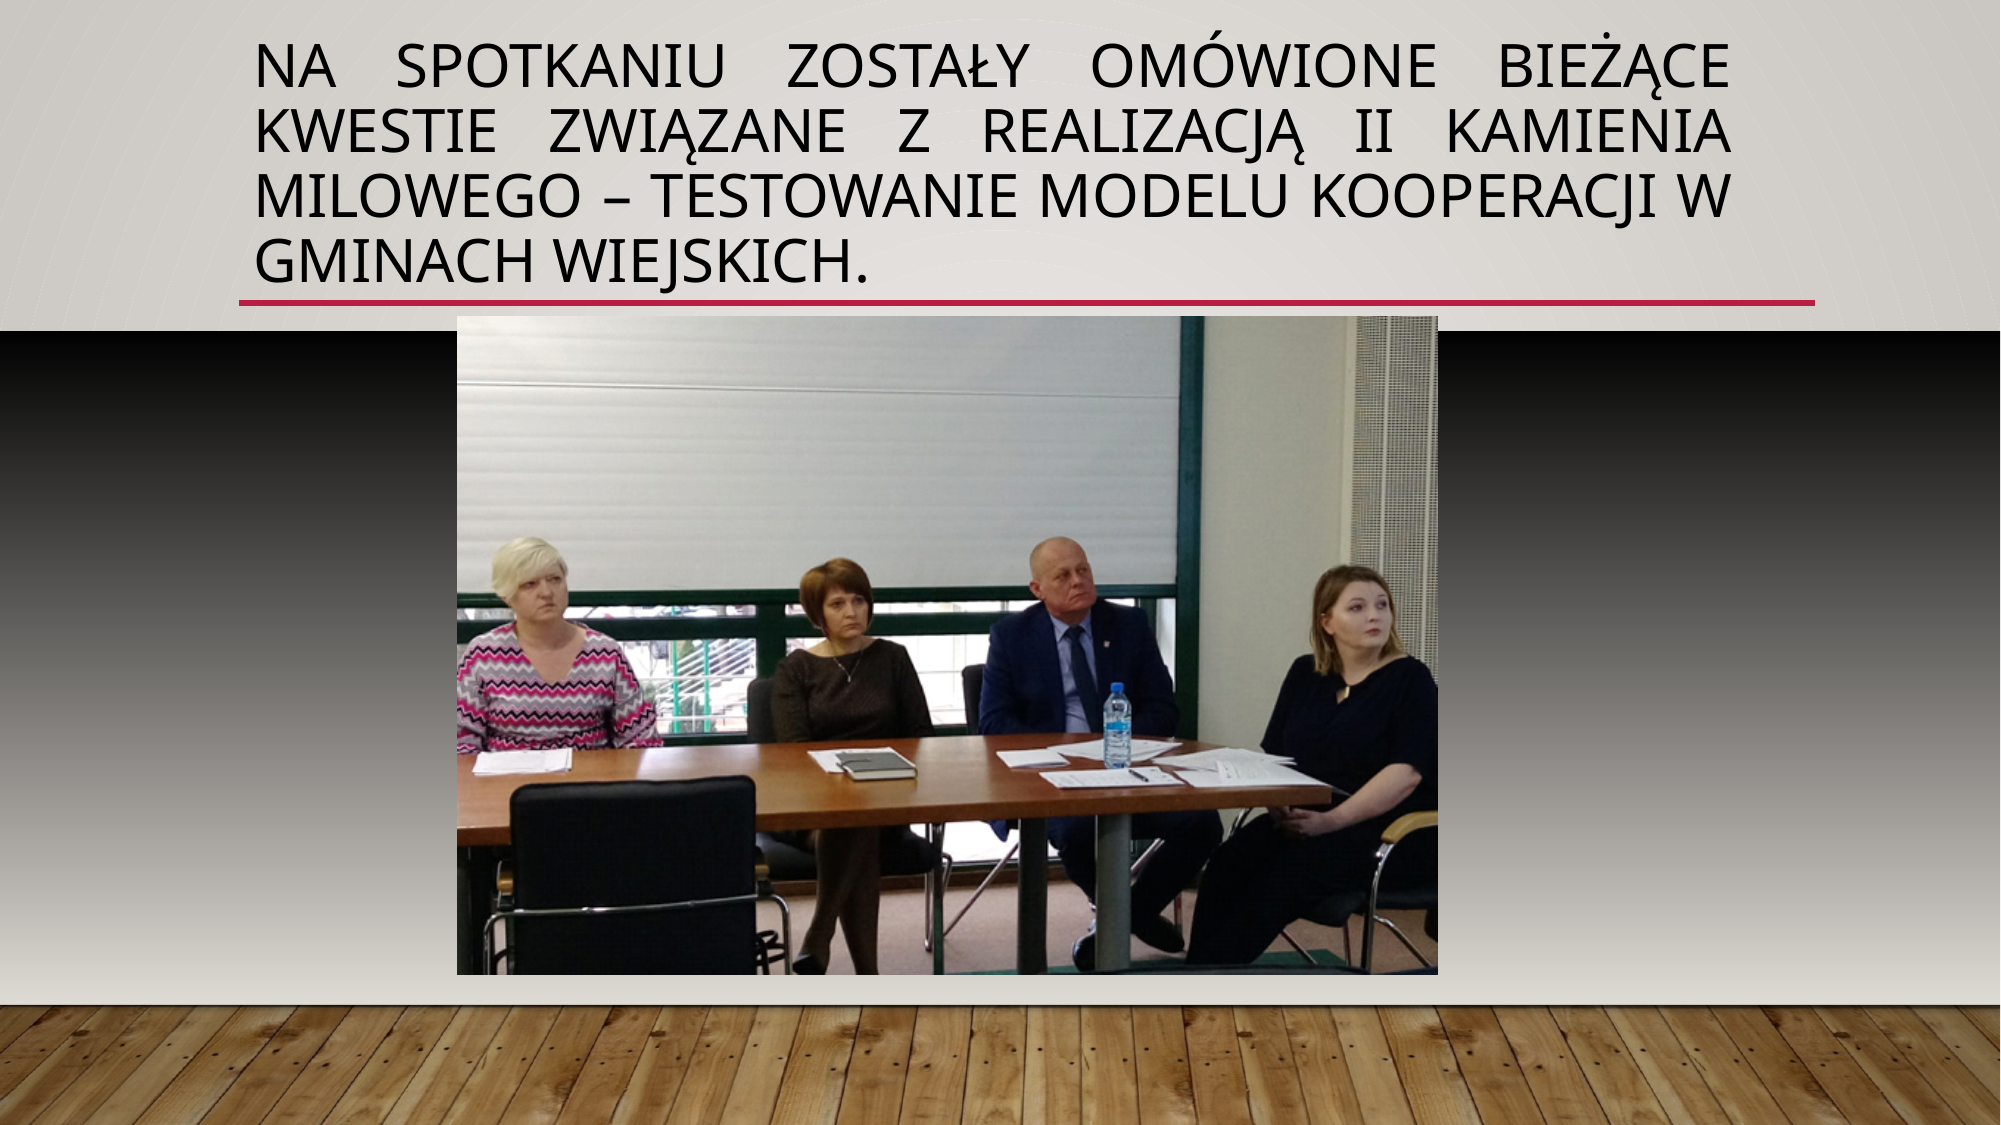

# Na spotkaniu zostały omówione bieżące kwestie związane z realizacją II Kamienia Milowego – Testowanie Modelu Kooperacji w Gminach Wiejskich.